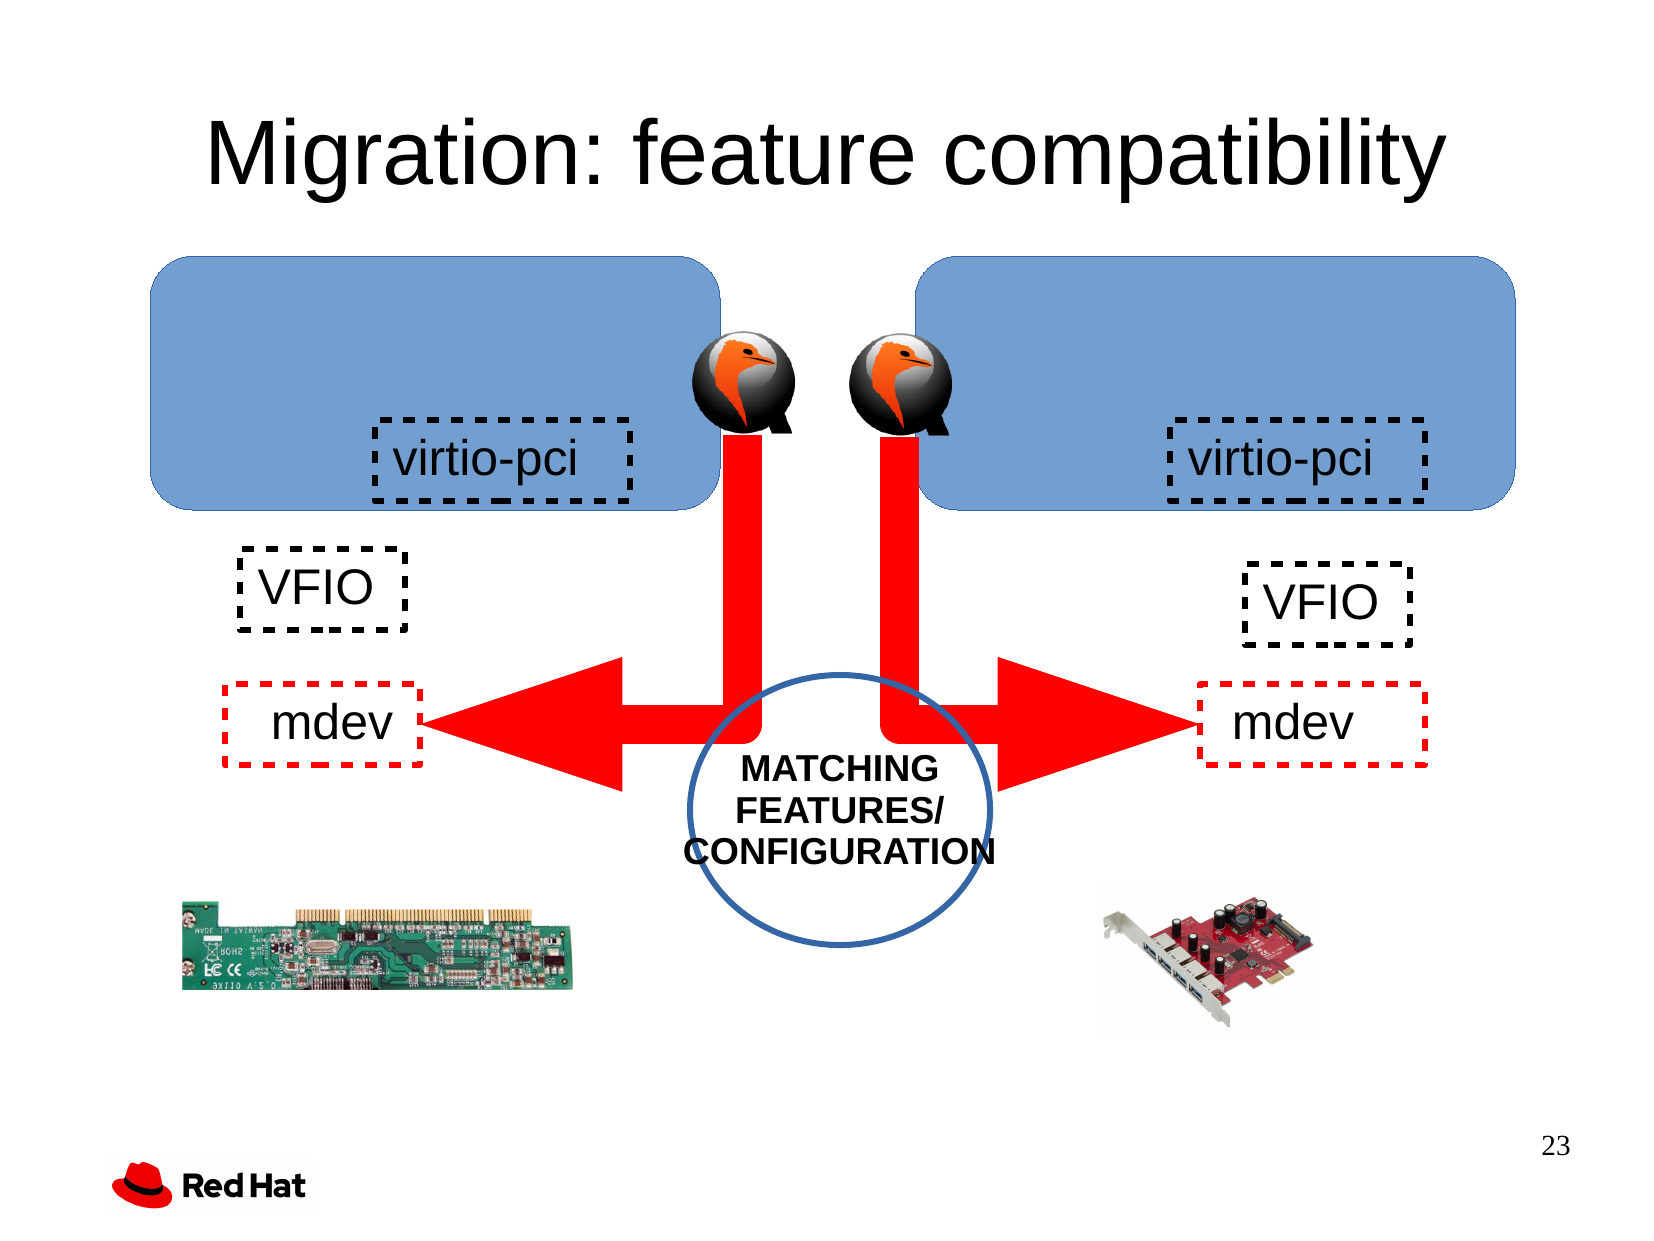

# Migration: feature compatibility
virtio-pci
virtio-pci
VFIO
VFIO
MATCHING
FEATURES/
CONFIGURATION
 mdev
 mdev
23